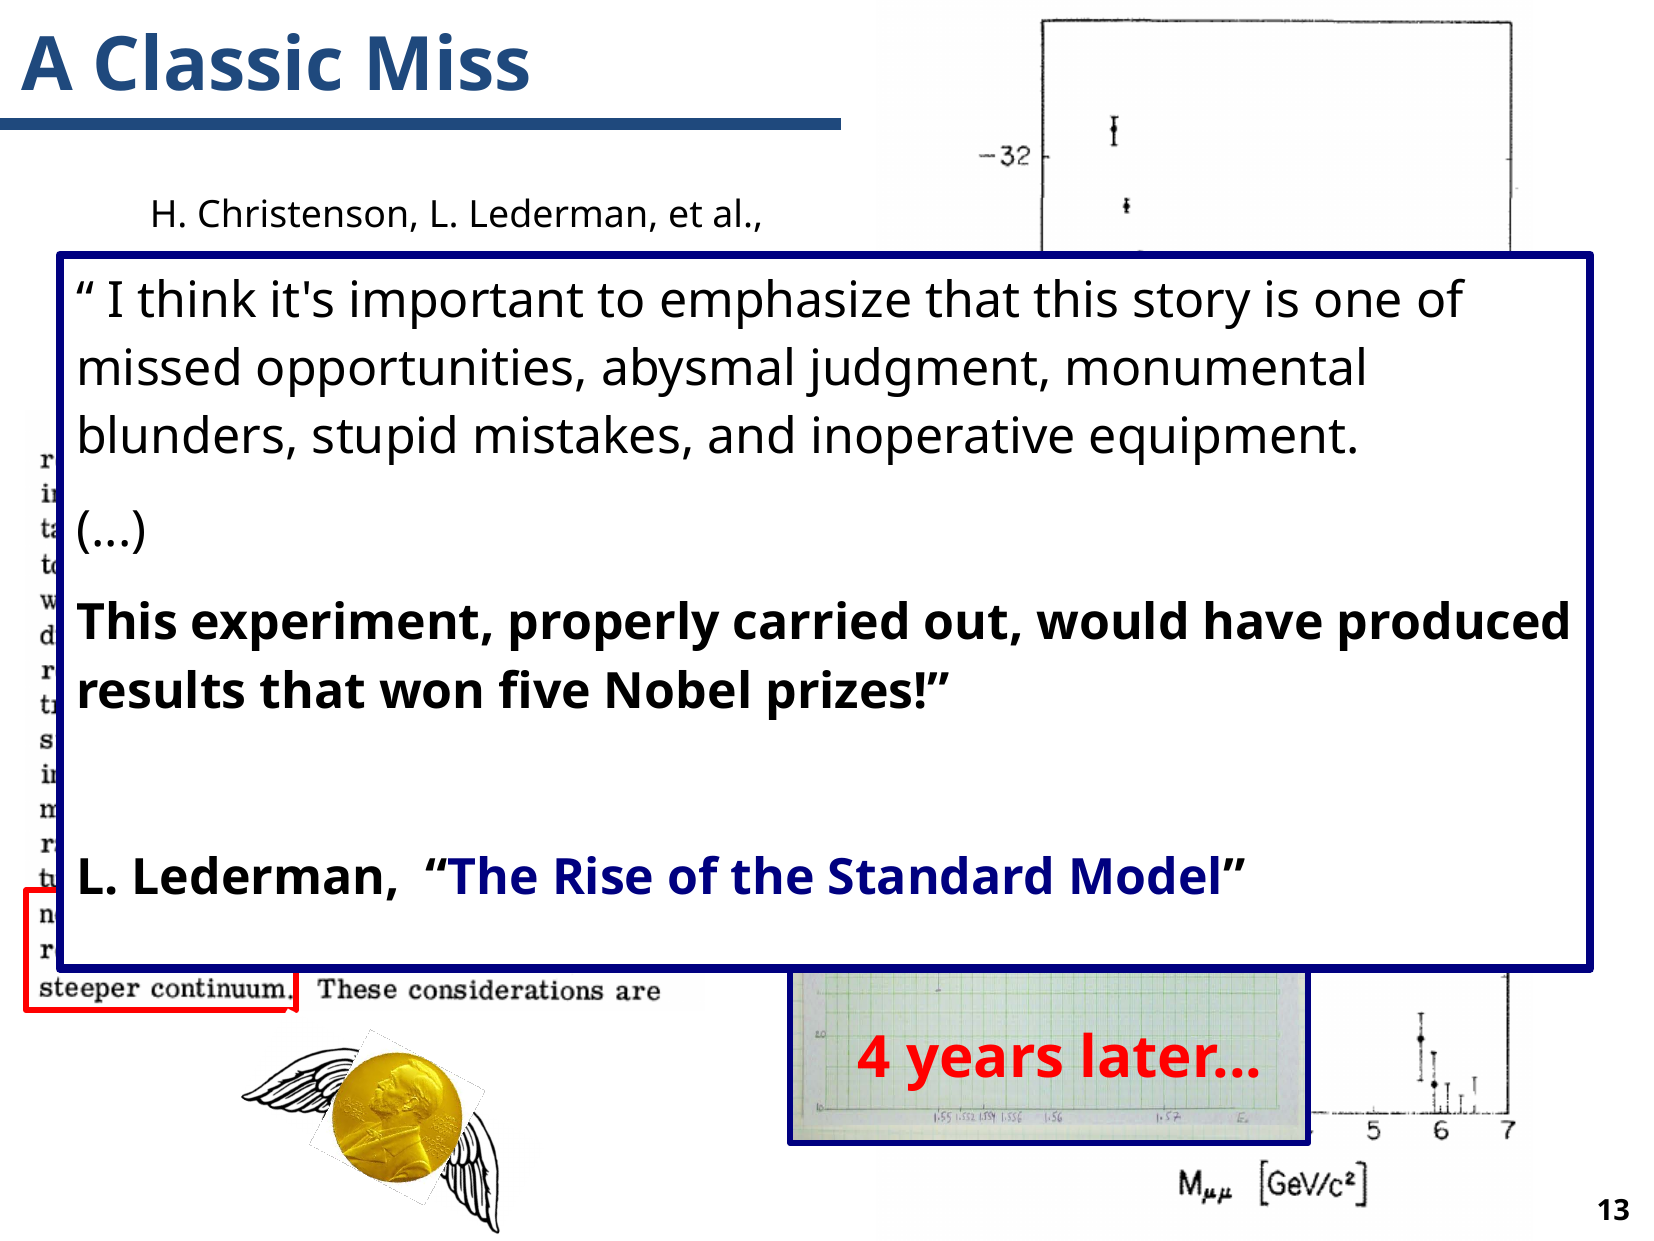

# A Classic Miss
H. Christenson, L. Lederman, et al., PRL 25(21) 1523 (1970)
“ I think it's important to emphasize that this story is one of missed opportunities, abysmal judgment, monumental blunders, stupid mistakes, and inoperative equipment.
(...)
This experiment, properly carried out, would have produced results that won five Nobel prizes!”
L. Lederman, “The Rise of the Standard Model”
“Lederman
Shoulder”
4 years later...
13